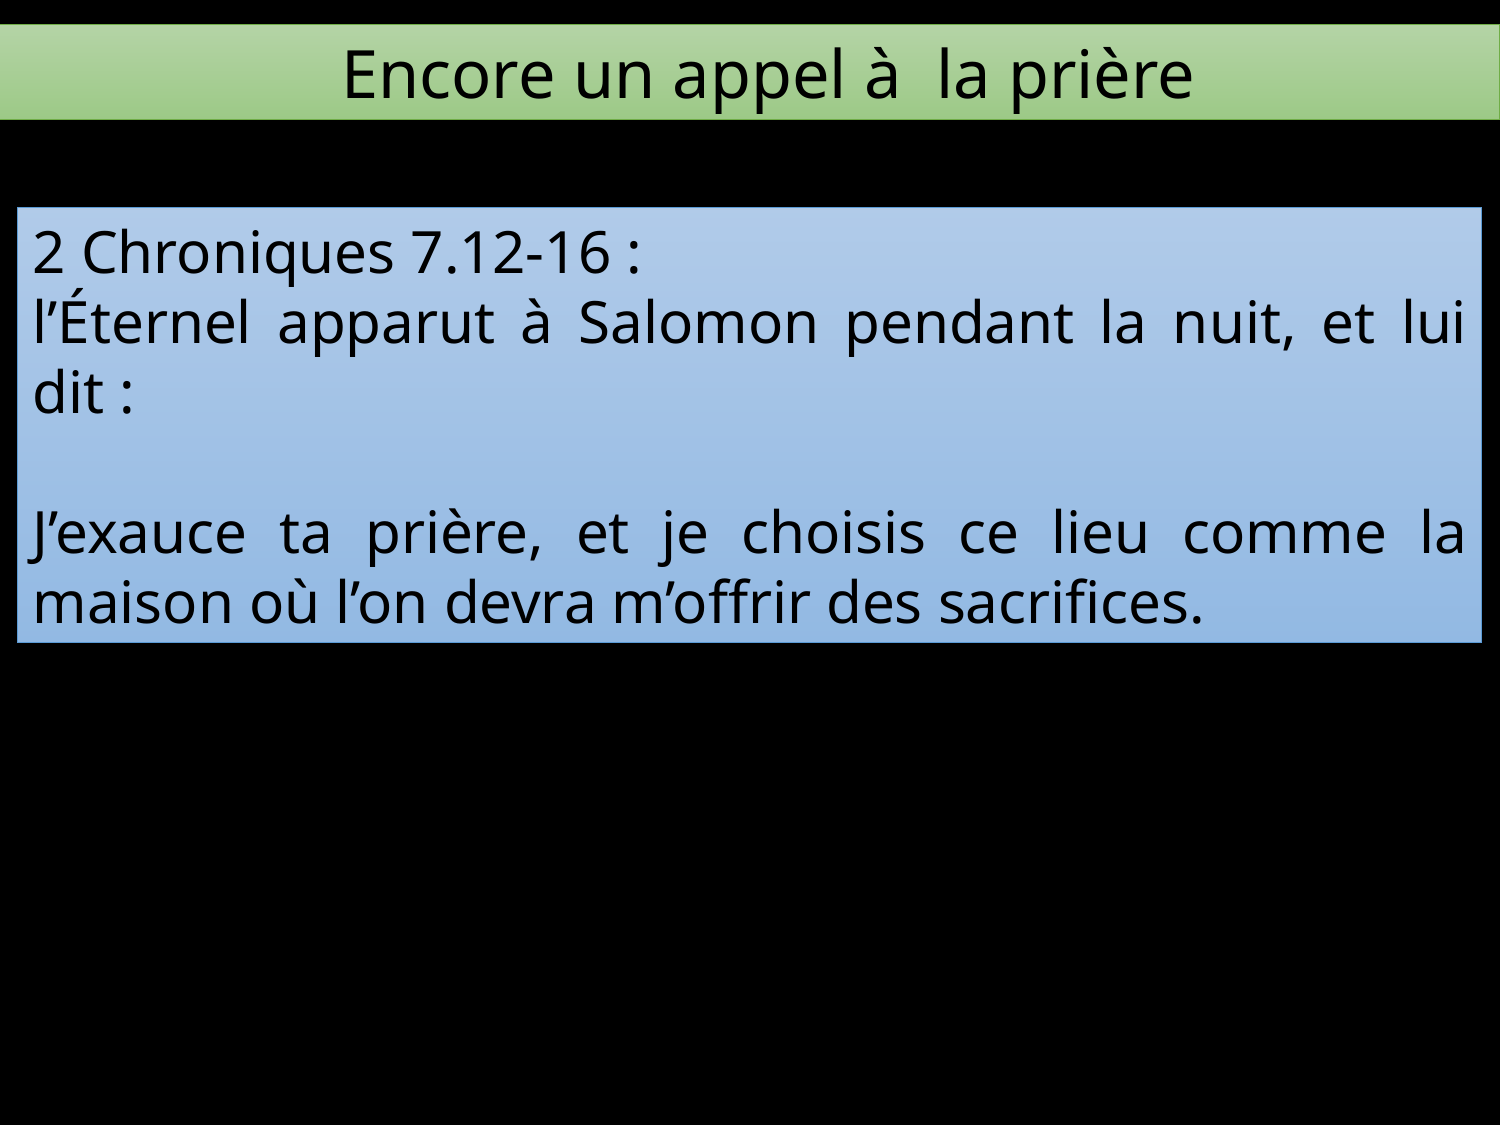

Encore un appel à la prière
2 Chroniques 7.12-16 :
l’Éternel apparut à Salomon pendant la nuit, et lui dit :
J’exauce ta prière, et je choisis ce lieu comme la maison où l’on devra m’offrir des sacrifices.